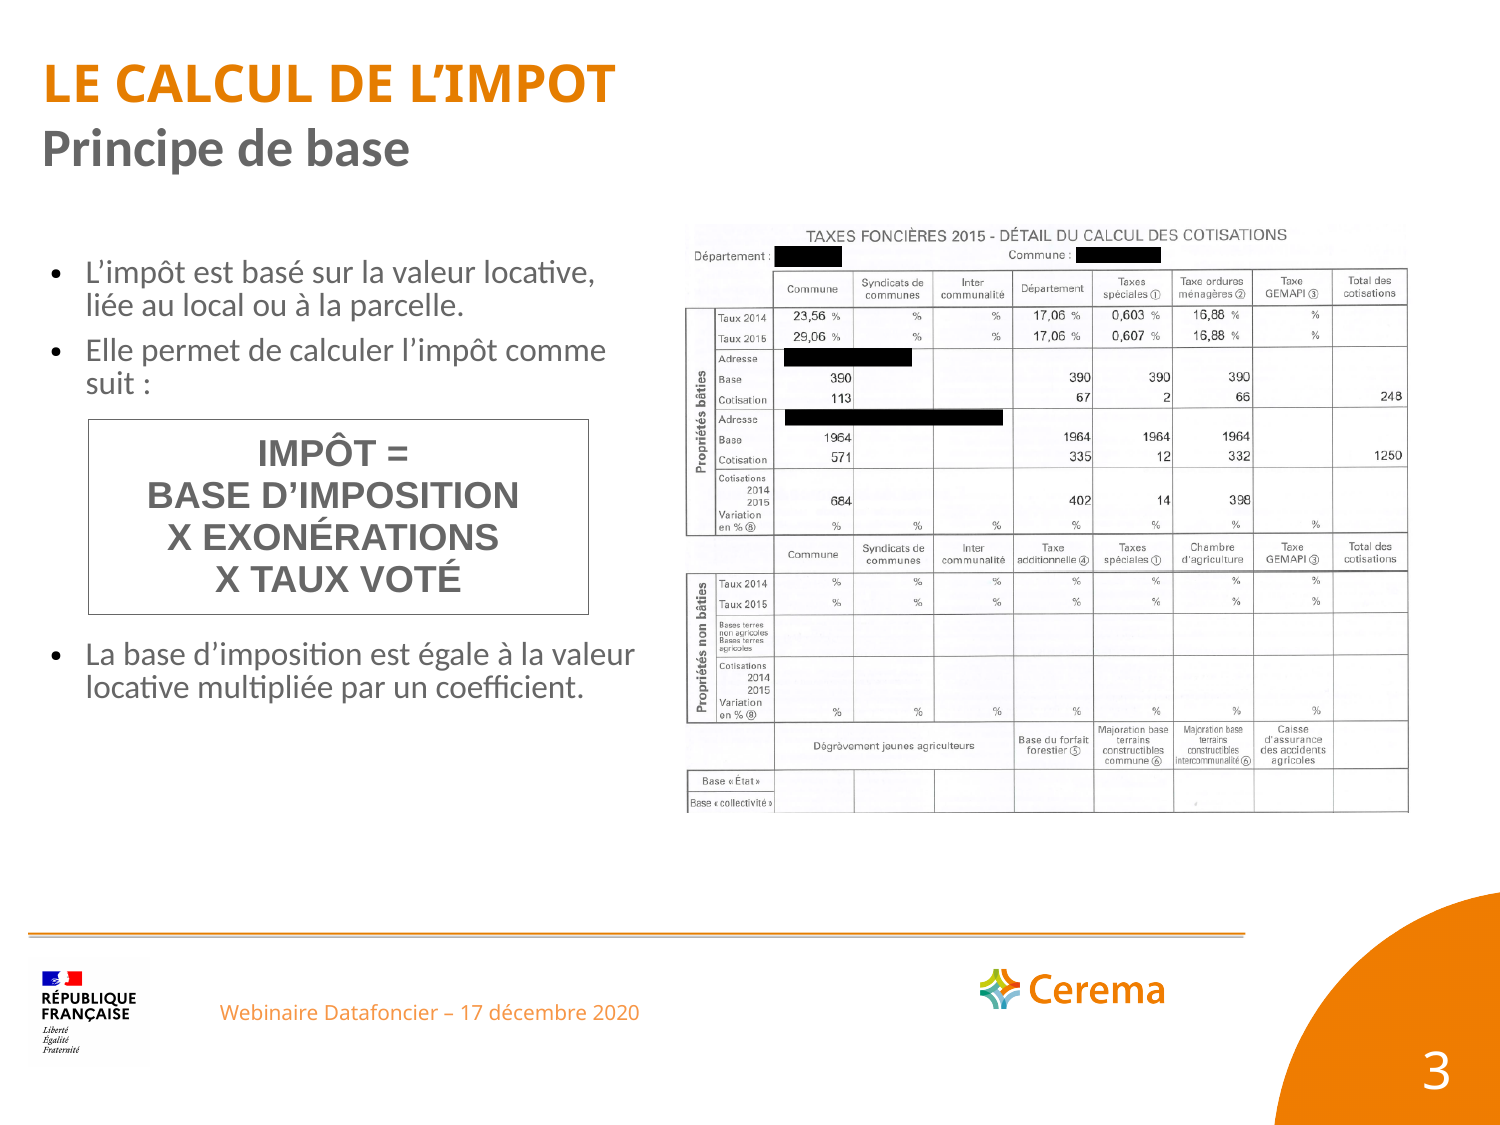

Le calcul de l’impot
Principe de base
L’impôt est basé sur la valeur locative, liée au local ou à la parcelle.
Elle permet de calculer l’impôt comme suit :
La base d’imposition est égale à la valeur locative multipliée par un coefficient.
IMPÔT =
BASE D’IMPOSITION
X EXONÉRATIONS
X TAUX VOTÉ
Webinaire Datafoncier – 17 décembre 2020